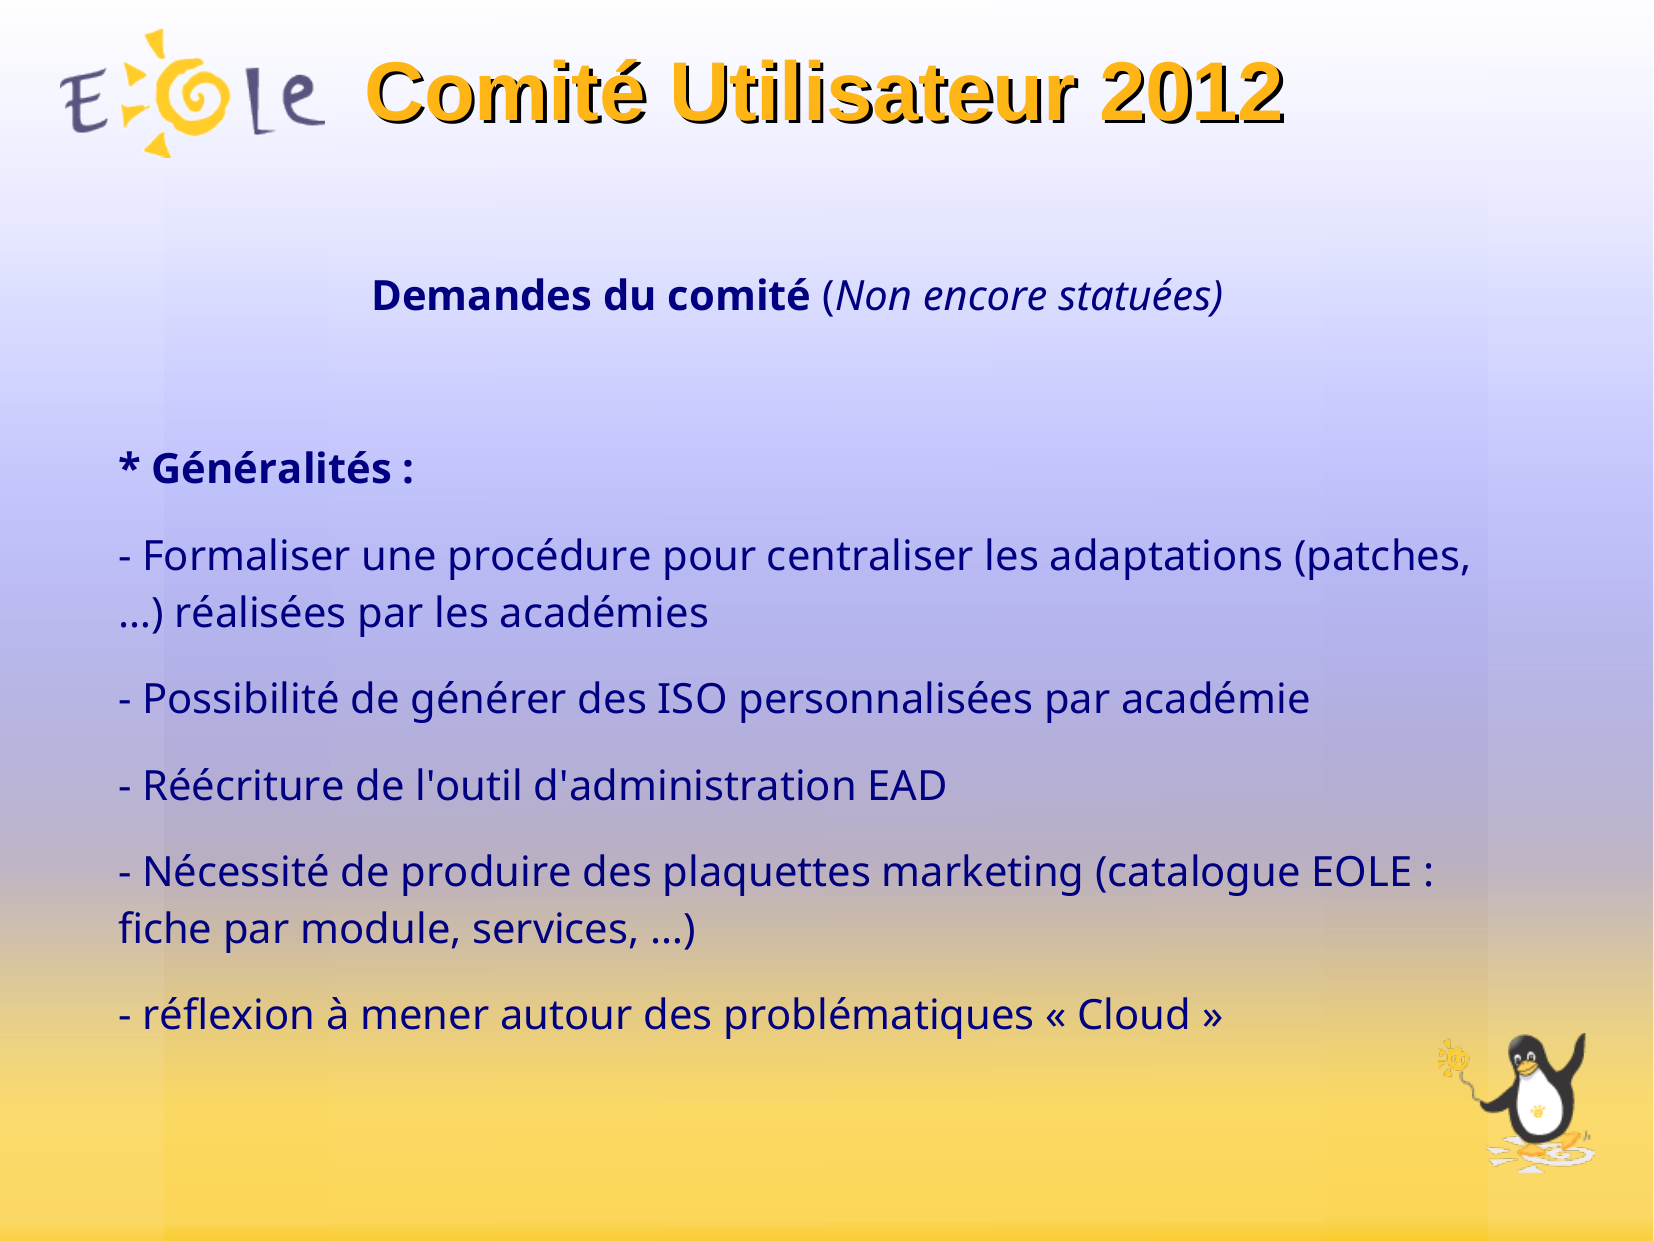

# Comité Utilisateur 2012
Demandes du comité (Non encore statuées)
* Généralités :
- Formaliser une procédure pour centraliser les adaptations (patches, …) réalisées par les académies
- Possibilité de générer des ISO personnalisées par académie
- Réécriture de l'outil d'administration EAD
- Nécessité de produire des plaquettes marketing (catalogue EOLE : fiche par module, services, …)
- réflexion à mener autour des problématiques « Cloud »